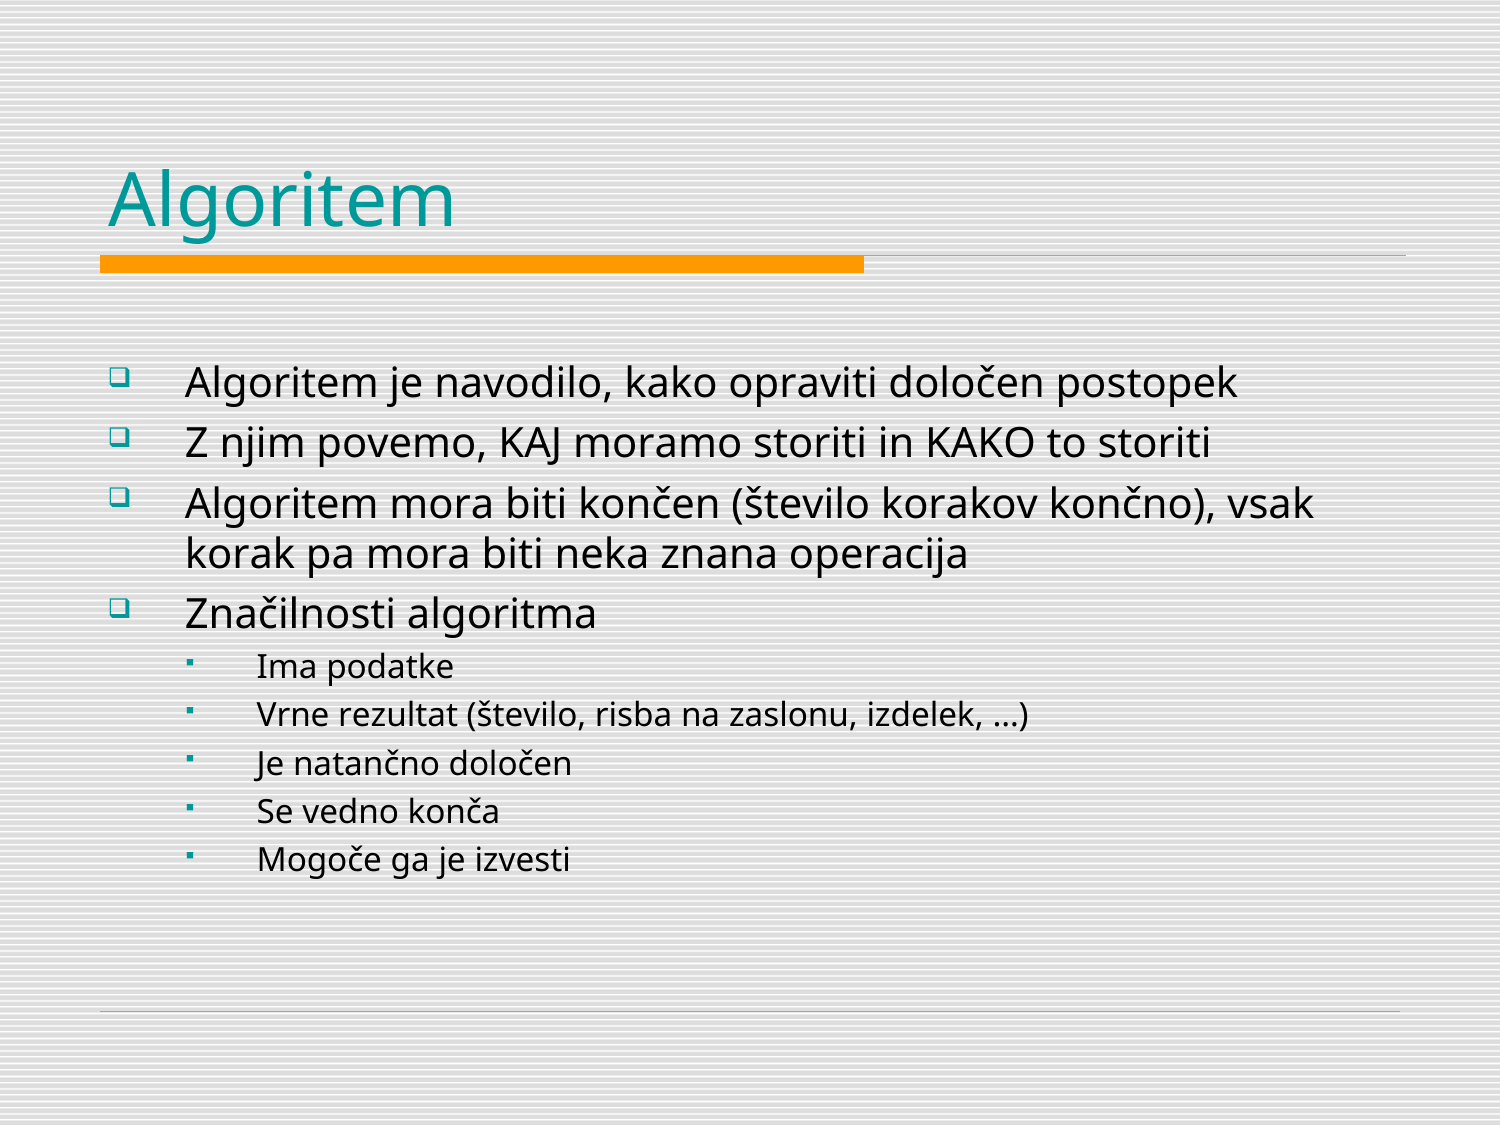

# Algoritem
Algoritem je navodilo, kako opraviti določen postopek
Z njim povemo, KAJ moramo storiti in KAKO to storiti
Algoritem mora biti končen (število korakov končno), vsak korak pa mora biti neka znana operacija
Značilnosti algoritma
Ima podatke
Vrne rezultat (število, risba na zaslonu, izdelek, …)
Je natančno določen
Se vedno konča
Mogoče ga je izvesti